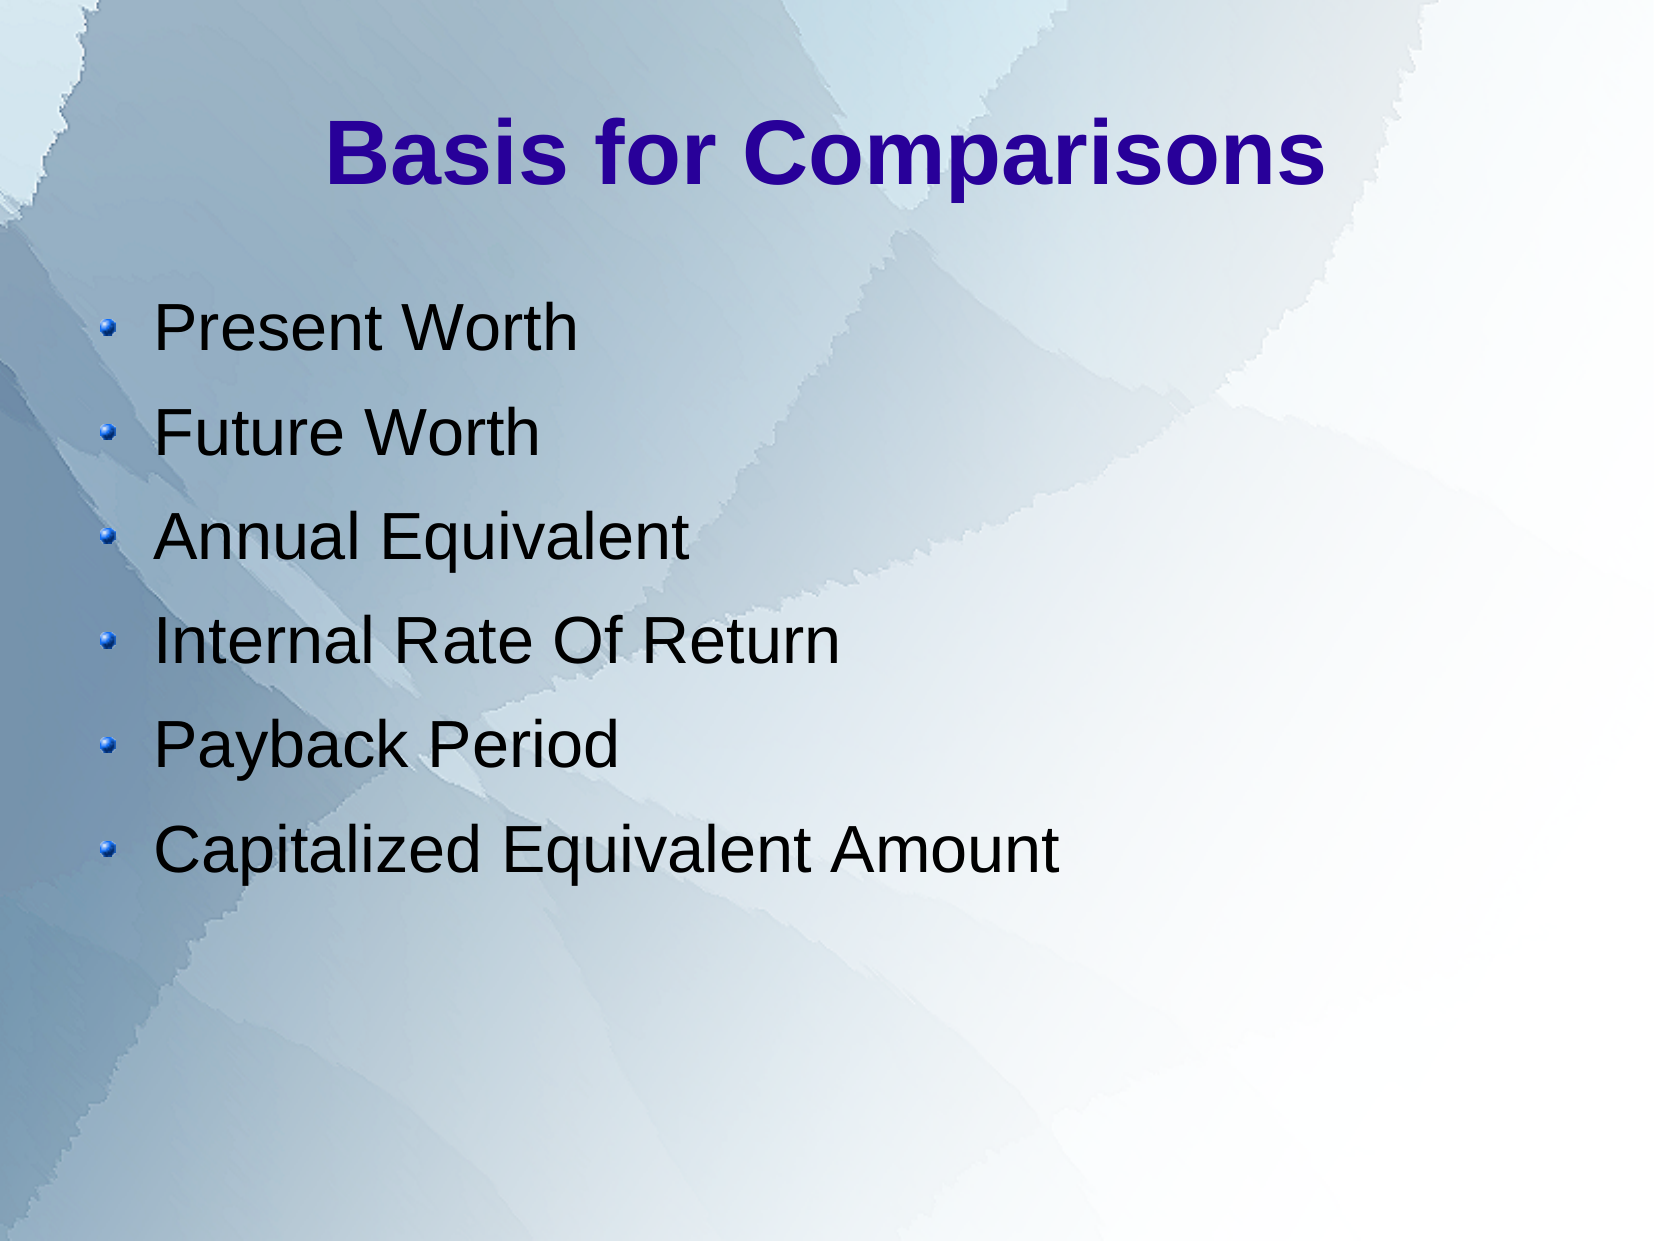

# Basis for Comparisons
Present Worth
Future Worth
Annual Equivalent
Internal Rate Of Return
Payback Period
Capitalized Equivalent Amount